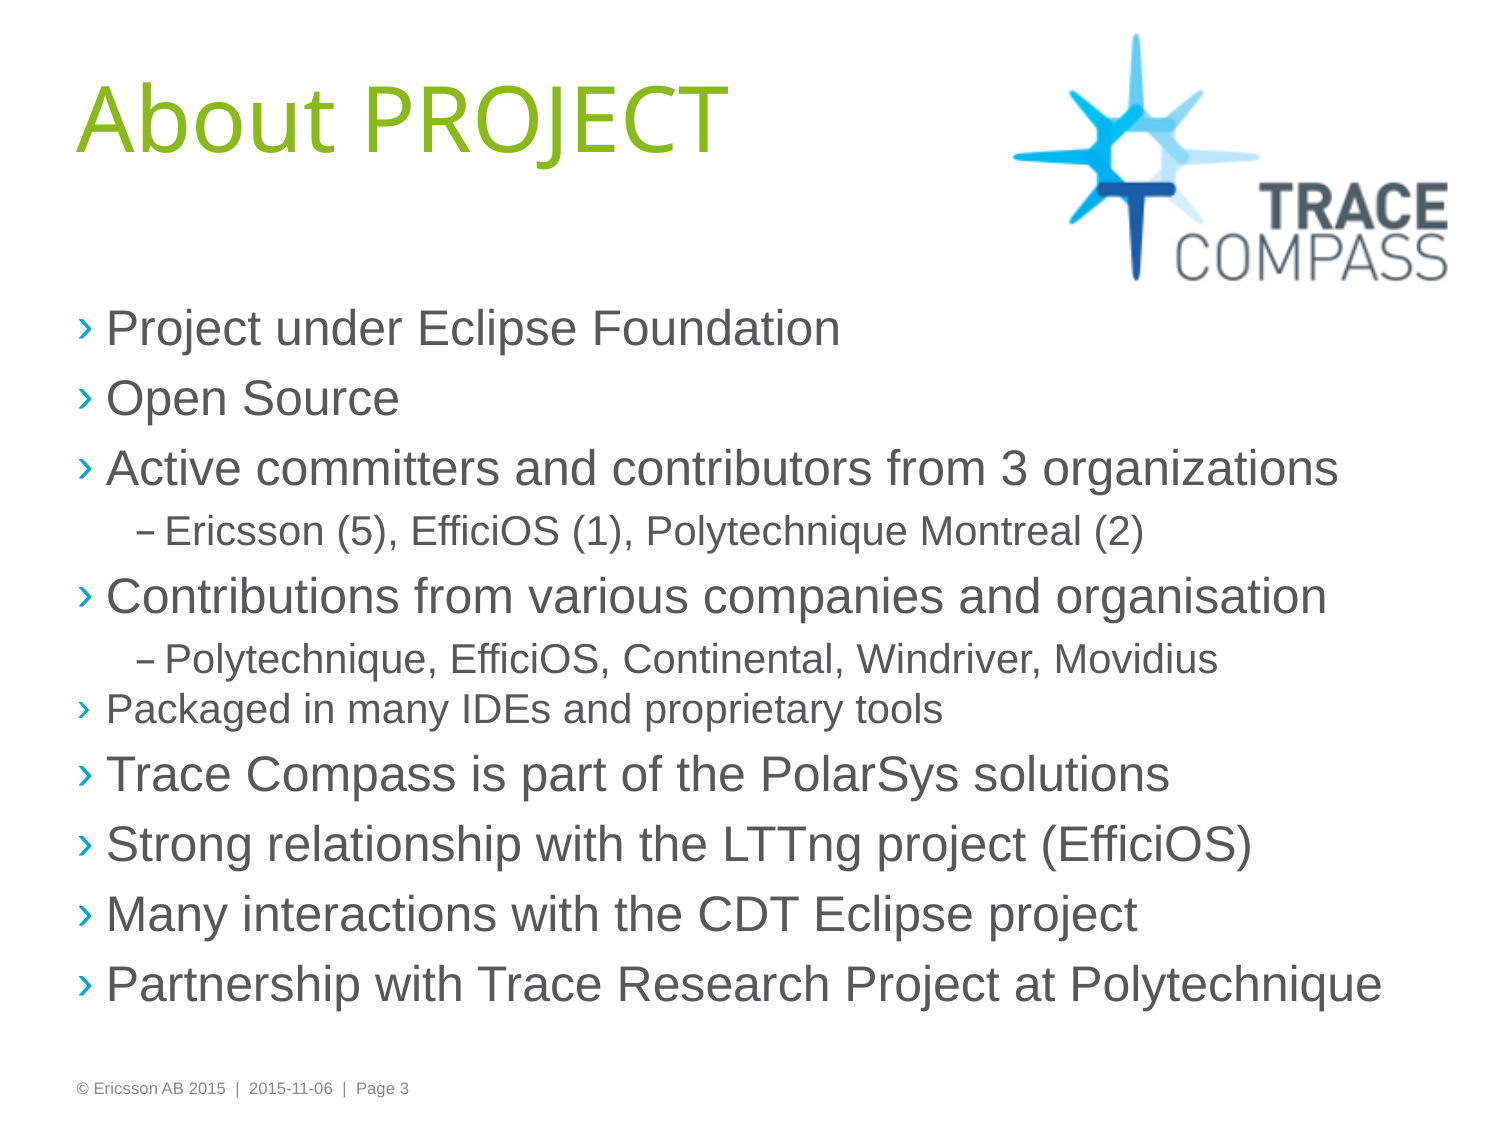

About PROJECT
# Project under Eclipse Foundation
Open Source
Active committers and contributors from 3 organizations
Ericsson (5), EfficiOS (1), Polytechnique Montreal (2)
Contributions from various companies and organisation
Polytechnique, EfficiOS, Continental, Windriver, Movidius
Packaged in many IDEs and proprietary tools
Trace Compass is part of the PolarSys solutions
Strong relationship with the LTTng project (EfficiOS)
Many interactions with the CDT Eclipse project
Partnership with Trace Research Project at Polytechnique